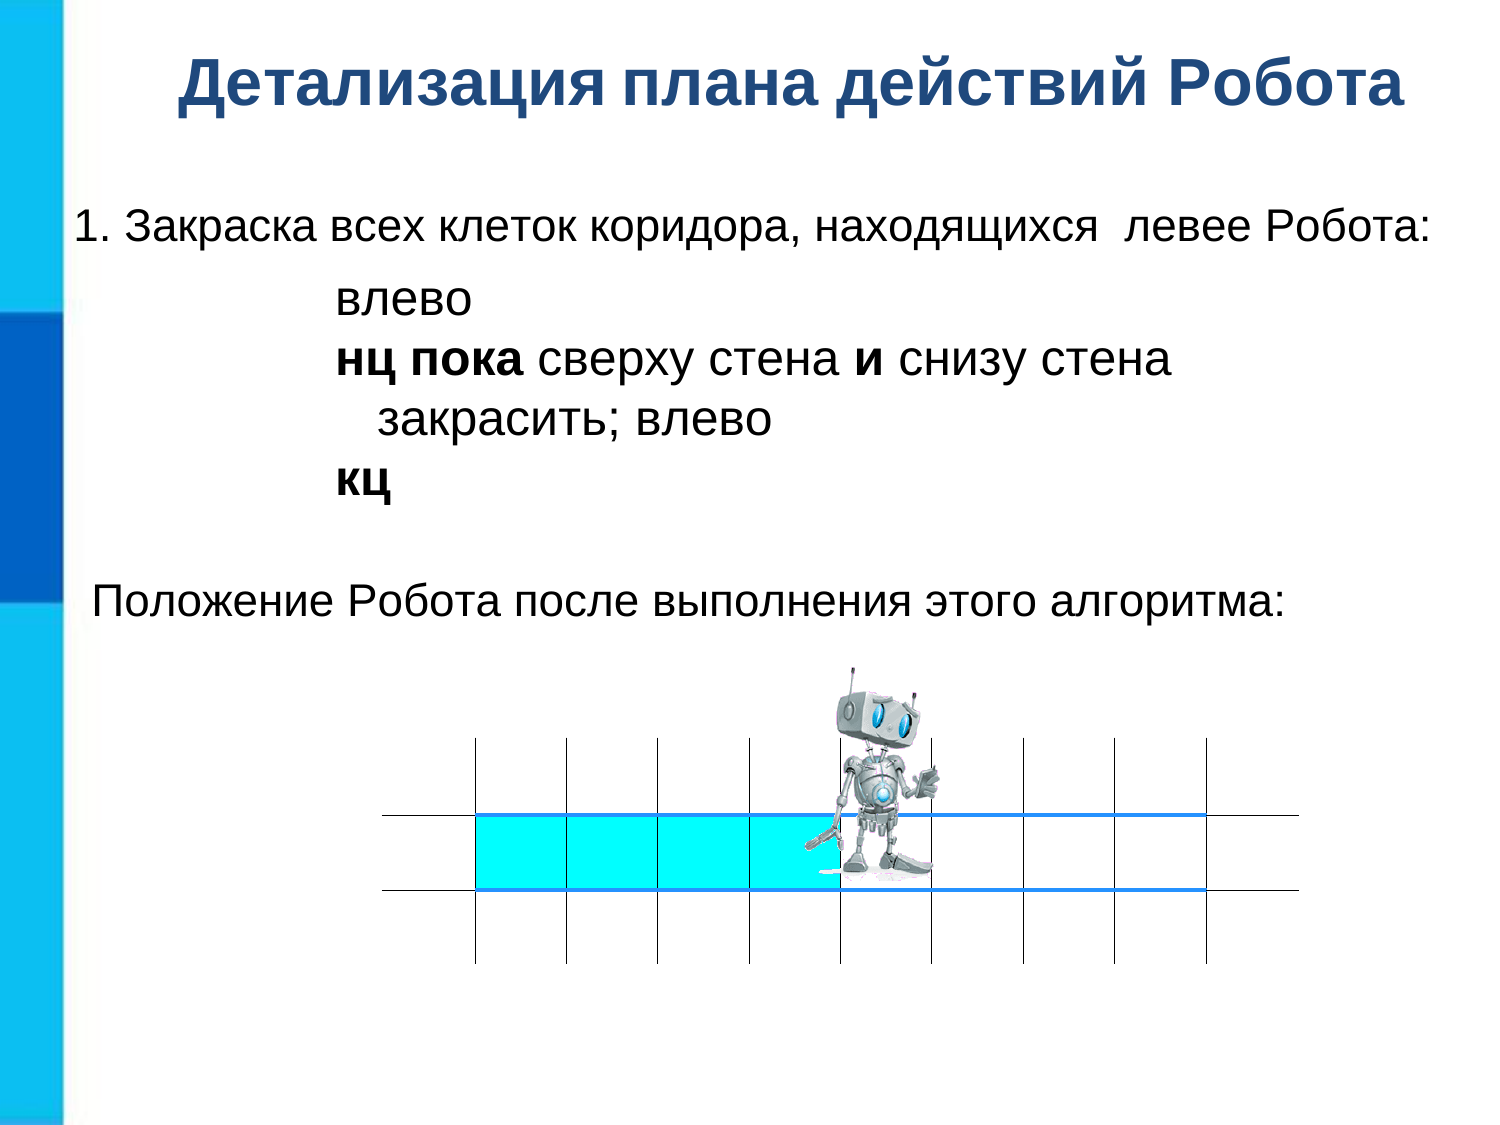

Детализация плана действий Робота
1. Закраска всех клеток коридора, находящихся левее Робота:
влево
нц пока сверху стена и снизу стена
 закрасить; влево
кц
Положение Робота после выполнения этого алгоритма:
| | | | | | | | | | |
| --- | --- | --- | --- | --- | --- | --- | --- | --- | --- |
| | | | | | | | | | |
| | | | | | | | | | |
| | | | | | | | | | |
| --- | --- | --- | --- | --- | --- | --- | --- | --- | --- |
| | | | | | | | | | |
| | | | | | | | | | |